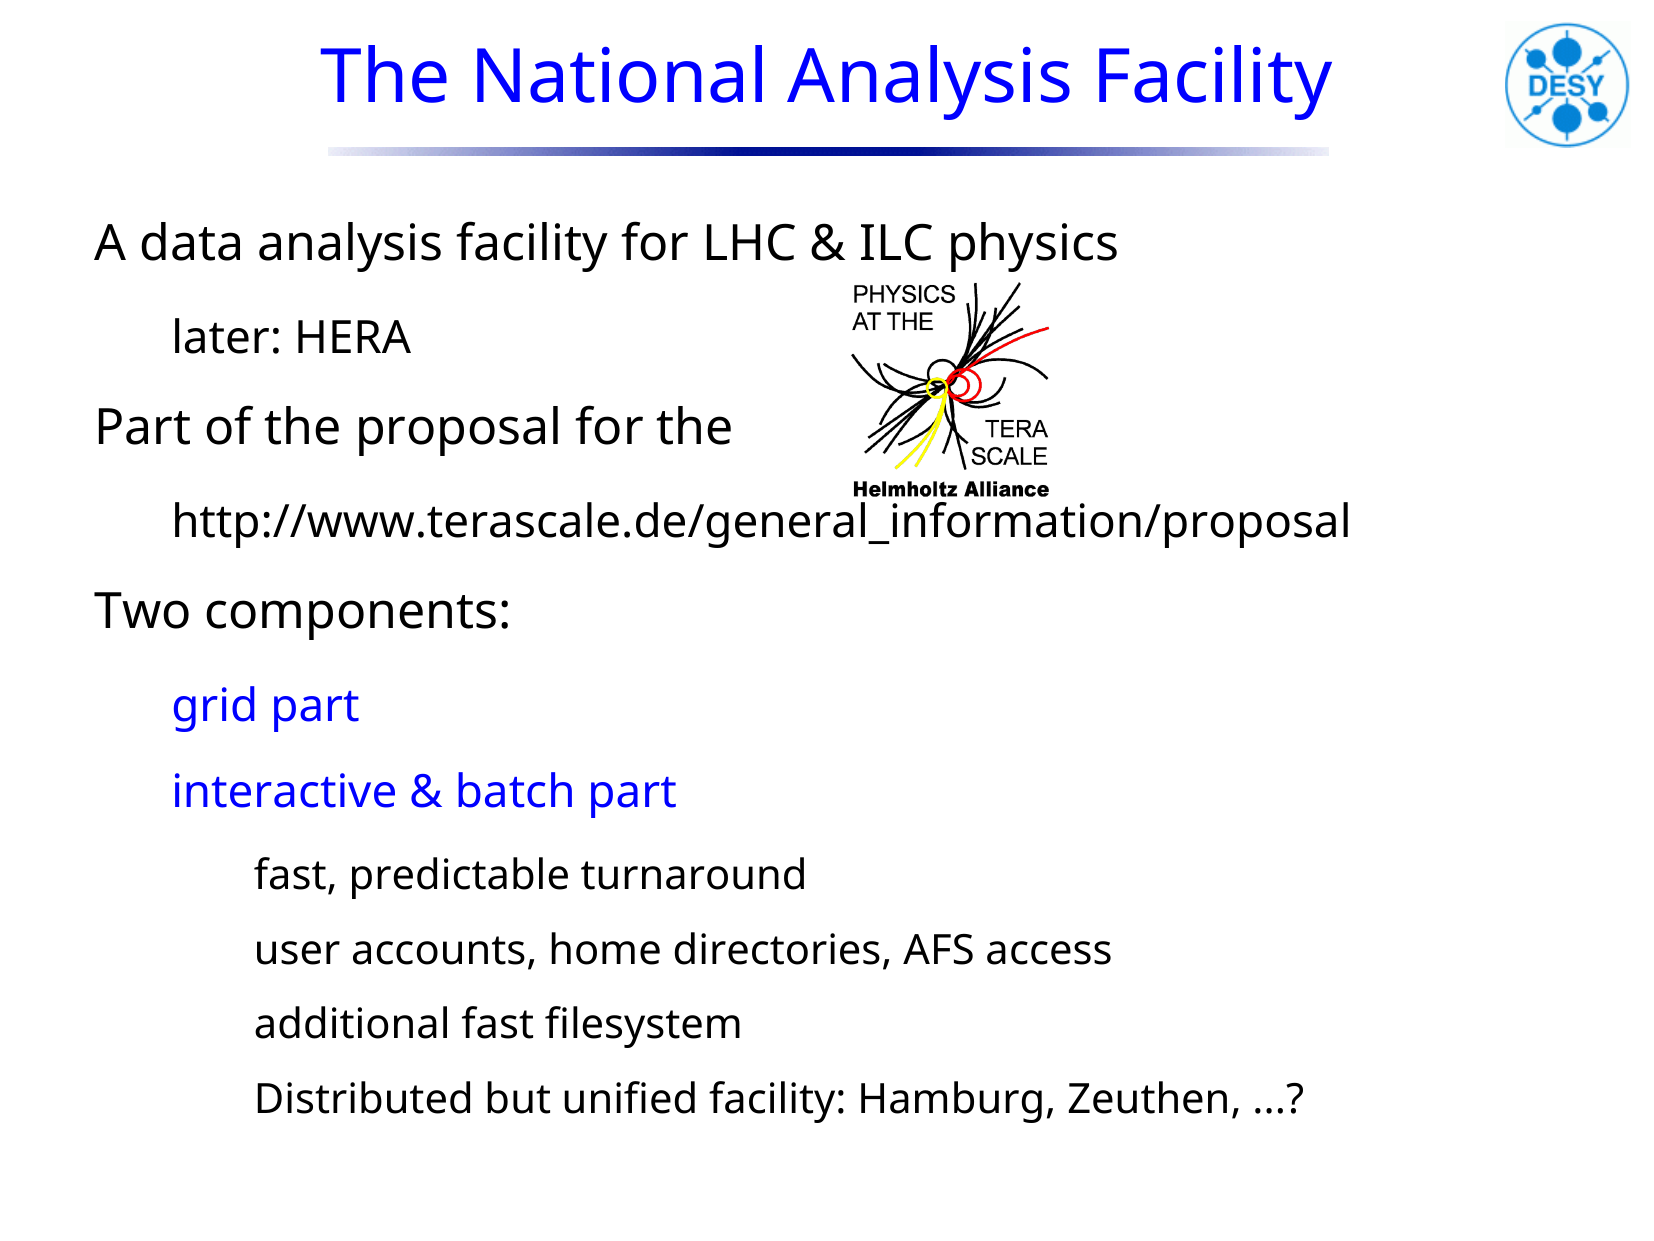

# The National Analysis Facility
A data analysis facility for LHC & ILC physics
later: HERA
Part of the proposal for the
http://www.terascale.de/general_information/proposal
Two components:
grid part
interactive & batch part
fast, predictable turnaround
user accounts, home directories, AFS access
additional fast filesystem
Distributed but unified facility: Hamburg, Zeuthen, ...?